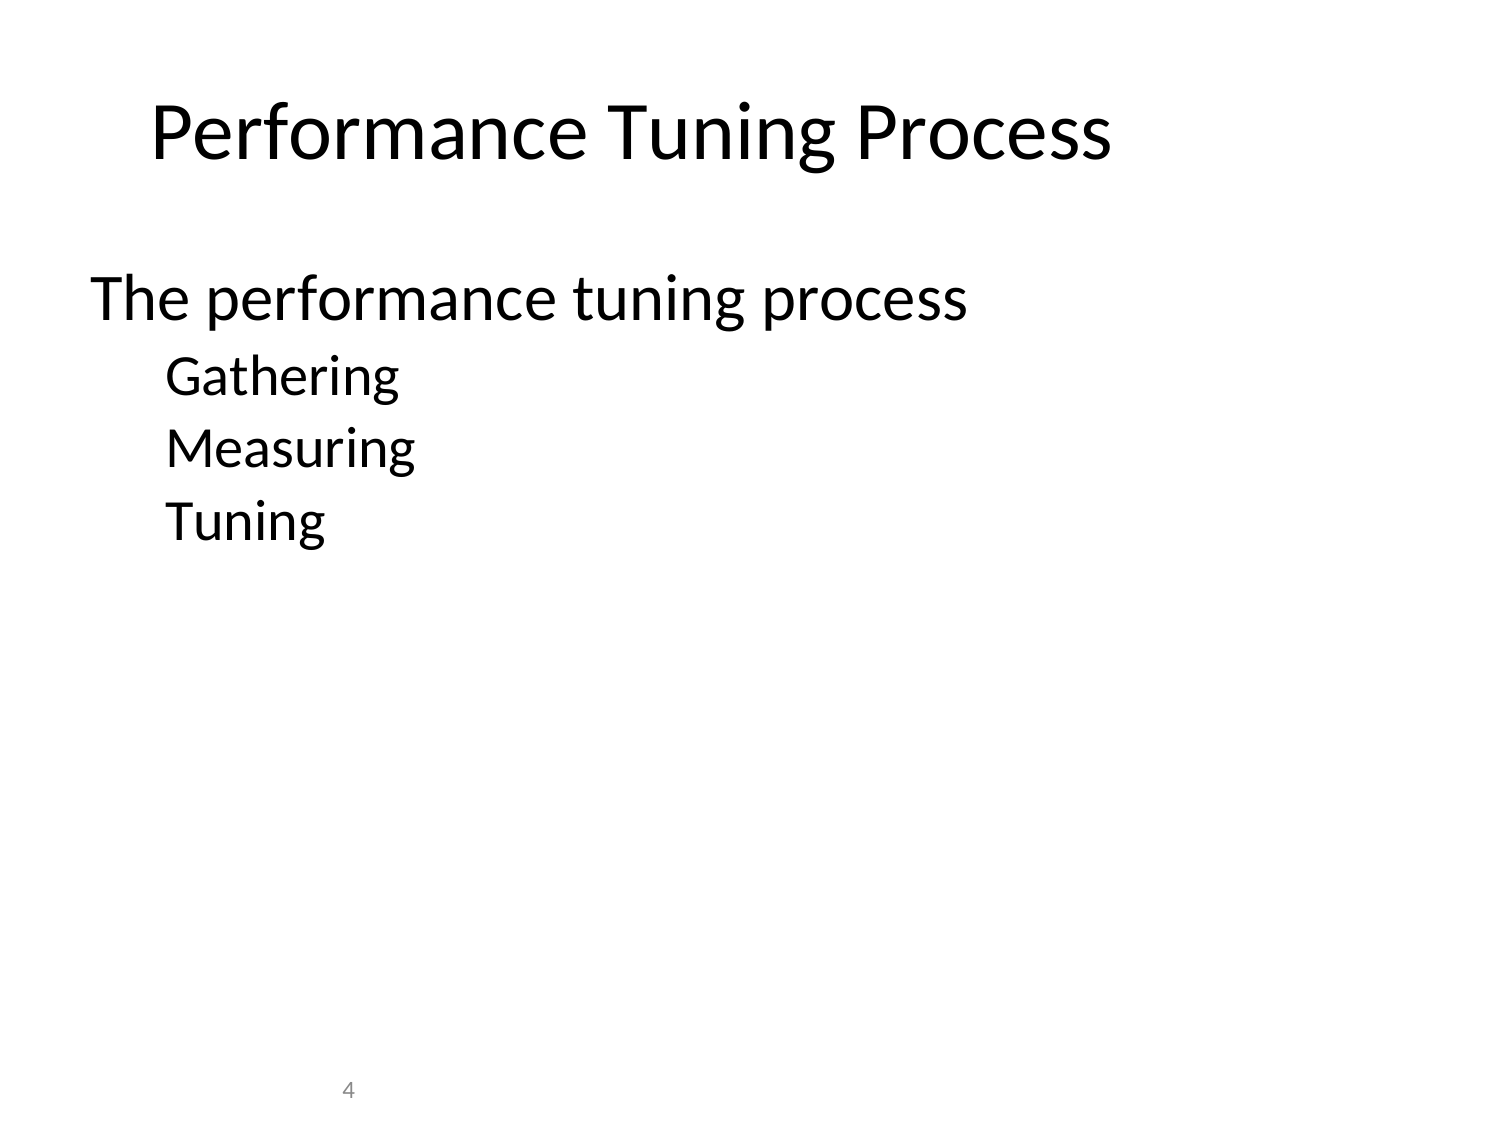

Performance Tuning Process
The performance tuning process
Gathering
Measuring
Tuning